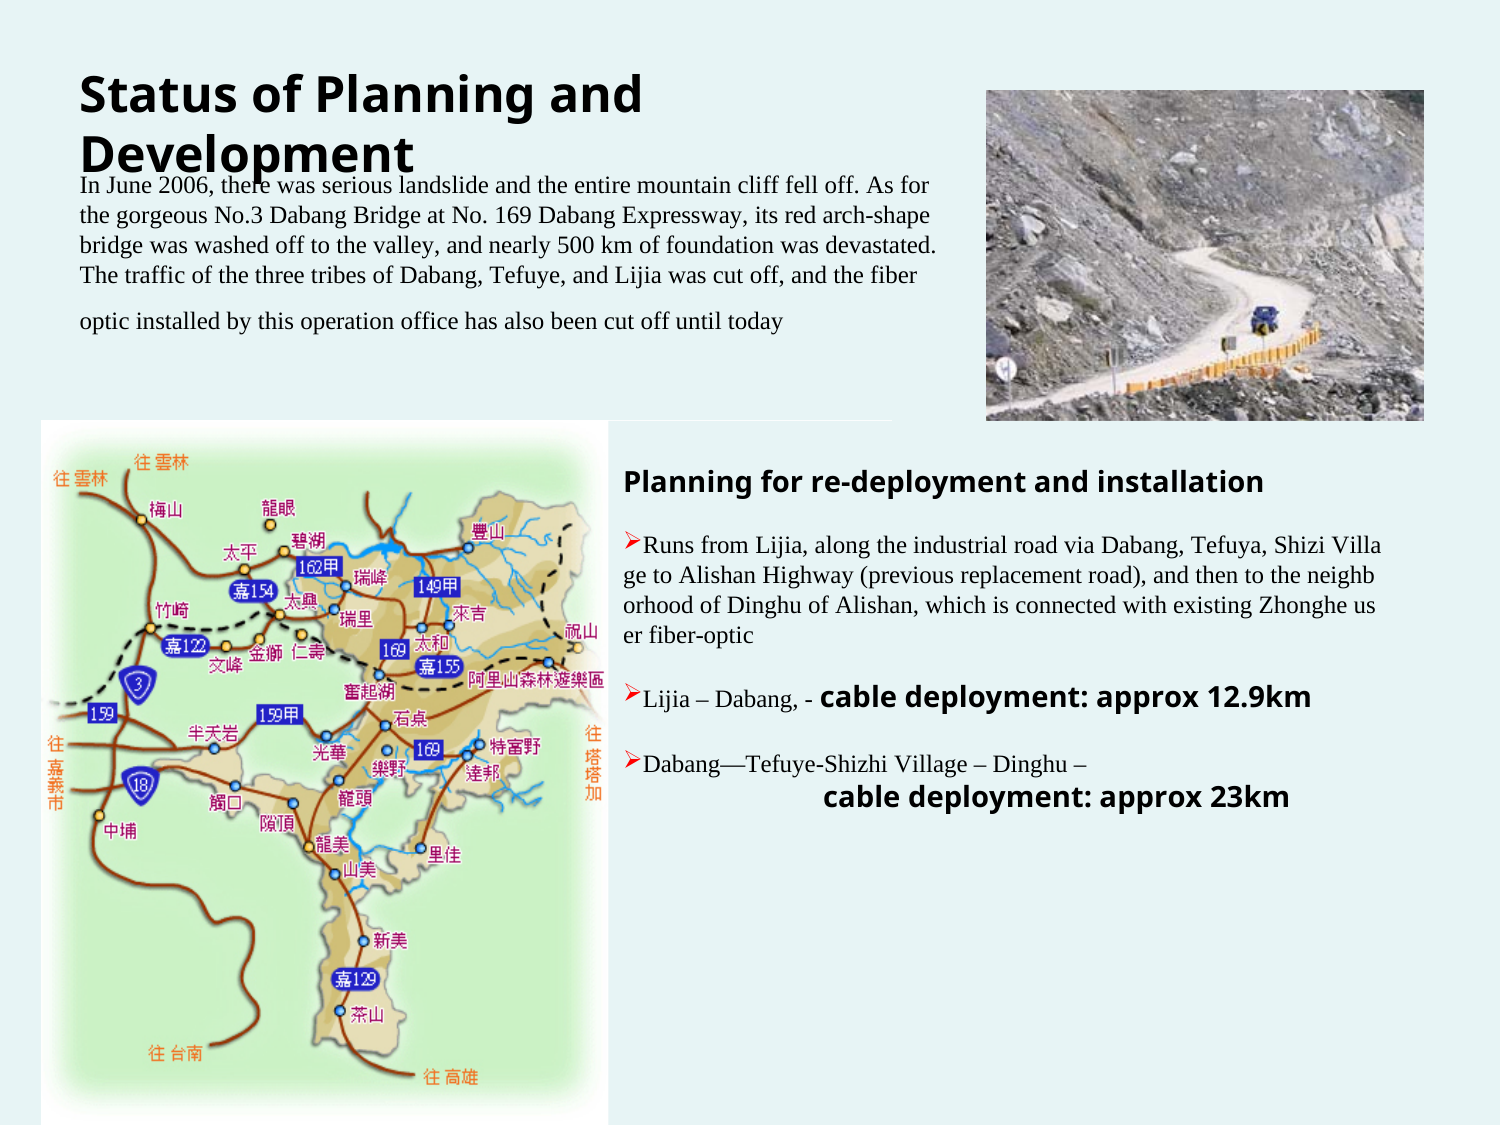

Status of Planning and Development
In June 2006, there was serious landslide and the entire mountain cliff fell off. As for the gorgeous No.3 Dabang Bridge at No. 169 Dabang Expressway, its red arch-shape bridge was washed off to the valley, and nearly 500 km of foundation was devastated. The traffic of the three tribes of Dabang, Tefuye, and Lijia was cut off, and the fiber optic installed by this operation office has also been cut off until today
Planning for re-deployment and installation
Runs from Lijia, along the industrial road via Dabang, Tefuya, Shizi Village to Alishan Highway (previous replacement road), and then to the neighborhood of Dinghu of Alishan, which is connected with existing Zhonghe user fiber-optic
Lijia – Dabang, - cable deployment: approx 12.9km
Dabang—Tefuye-Shizhi Village – Dinghu –
 cable deployment: approx 23km